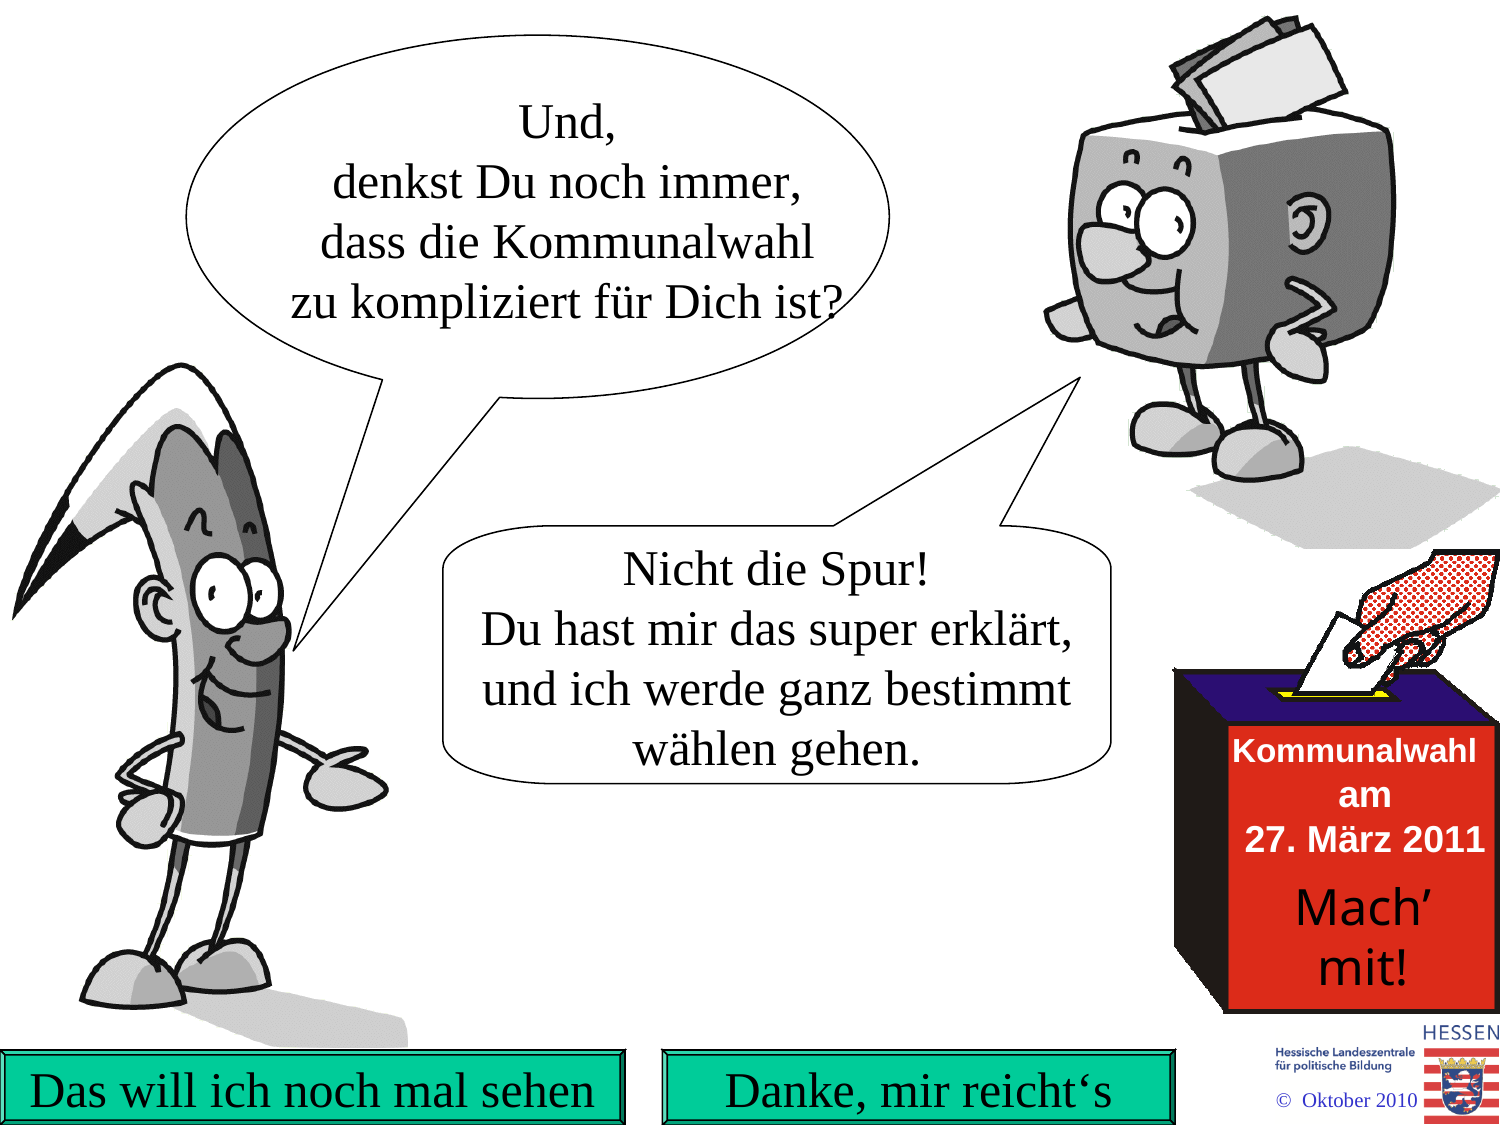

Und,
denkst Du noch immer,
dass die Kommunalwahl
zu kompliziert für Dich ist?
Nicht die Spur!
Du hast mir das super erklärt, und ich werde ganz bestimmt wählen gehen.
Kommunalwahl am
27. März 2011
Mach’
mit!
© Oktober 2010
Das will ich noch mal sehen
Danke, mir reicht‘s